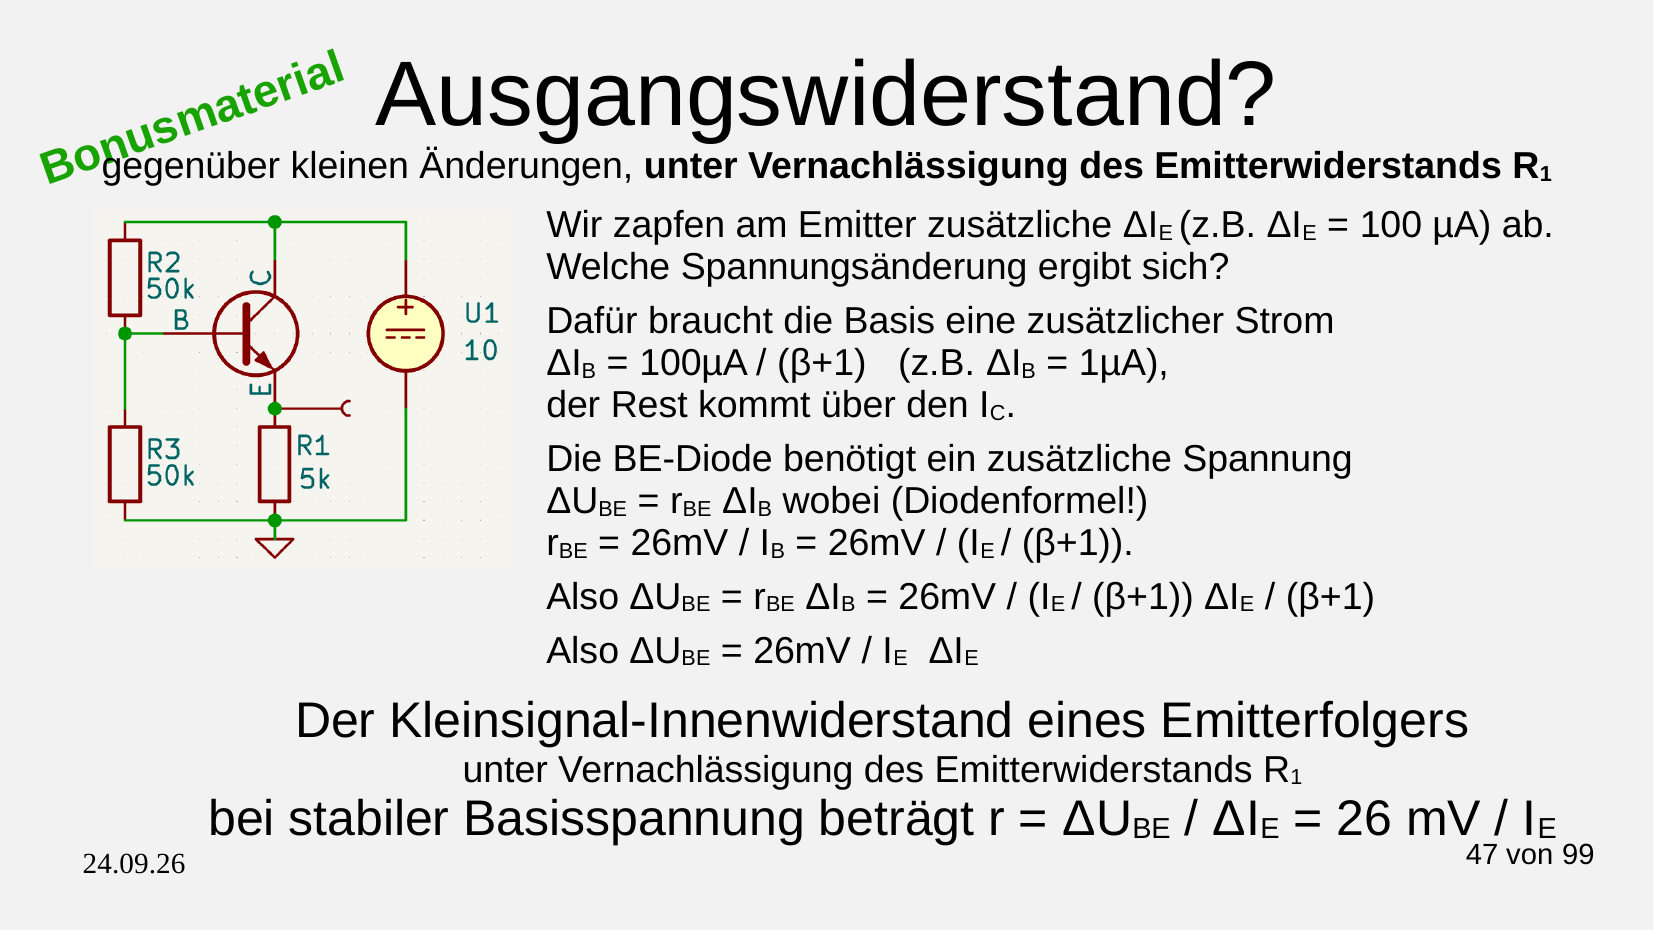

# Ausgangswiderstand? gegenüber kleinen Änderungen, unter Vernachlässigung des Emitterwiderstands R1
Wir zapfen am Emitter zusätzliche ΔIE (z.B. ΔIE = 100 µA) ab.
Welche Spannungsänderung ergibt sich?
Dafür braucht die Basis eine zusätzlicher Strom
ΔIB = 100µA / (β+1) (z.B. ΔIB = 1µA),
der Rest kommt über den IC.
Die BE-Diode benötigt ein zusätzliche Spannung
ΔUBE = rBE ΔIB wobei (Diodenformel!)
rBE = 26mV / IB = 26mV / (IE / (β+1)).
Also ΔUBE = rBE ΔIB = 26mV / (IE / (β+1)) ΔIE / (β+1)
Also ΔUBE = 26mV / IE ΔIE
Der Kleinsignal-Innenwiderstand eines Emitterfolgers
unter Vernachlässigung des Emitterwiderstands R1
bei stabiler Basisspannung beträgt r = ΔUBE / ΔIE = 26 mV / IE
47